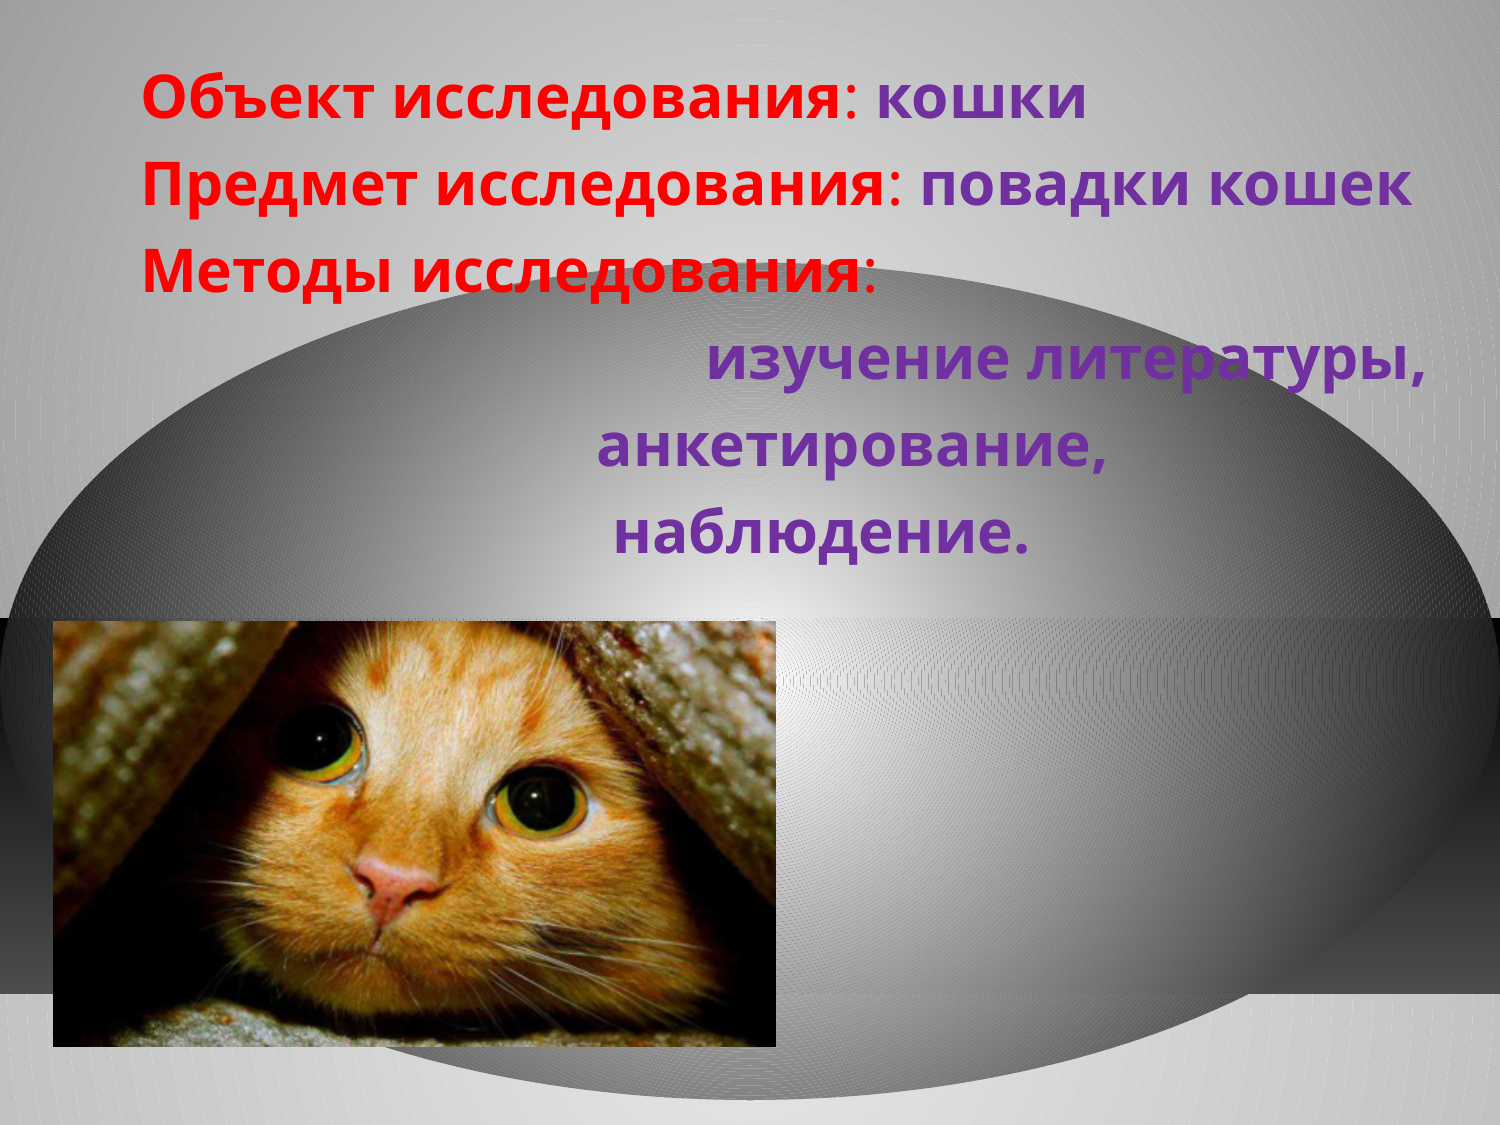

# Объект исследования: кошки
Предмет исследования: повадки кошек
Методы исследования:
изучение литературы,
 анкетирование,
 наблюдение.